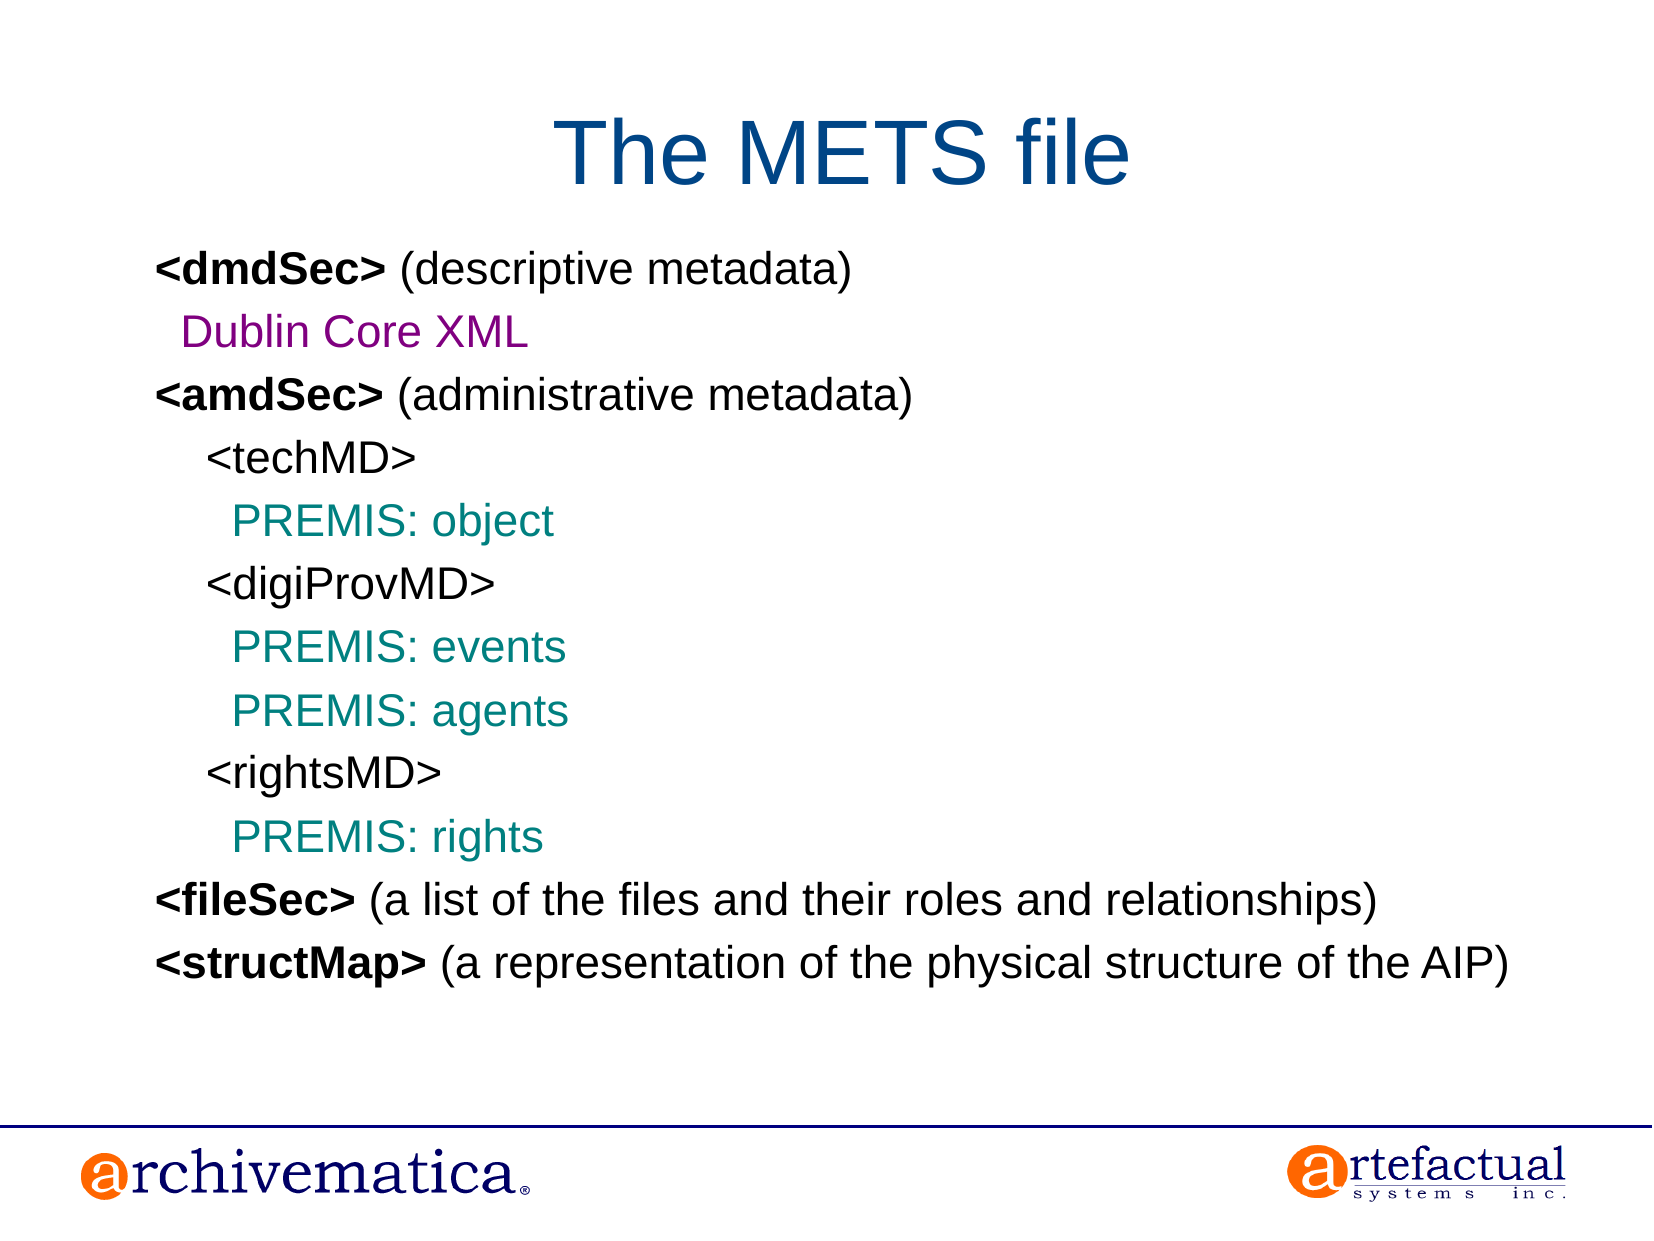

# The METS file
<dmdSec> (descriptive metadata)
 Dublin Core XML
<amdSec> (administrative metadata)
 <techMD>
 PREMIS: object
 <digiProvMD>
 PREMIS: events
 PREMIS: agents
 <rightsMD>
 PREMIS: rights
<fileSec> (a list of the files and their roles and relationships)
<structMap> (a representation of the physical structure of the AIP)